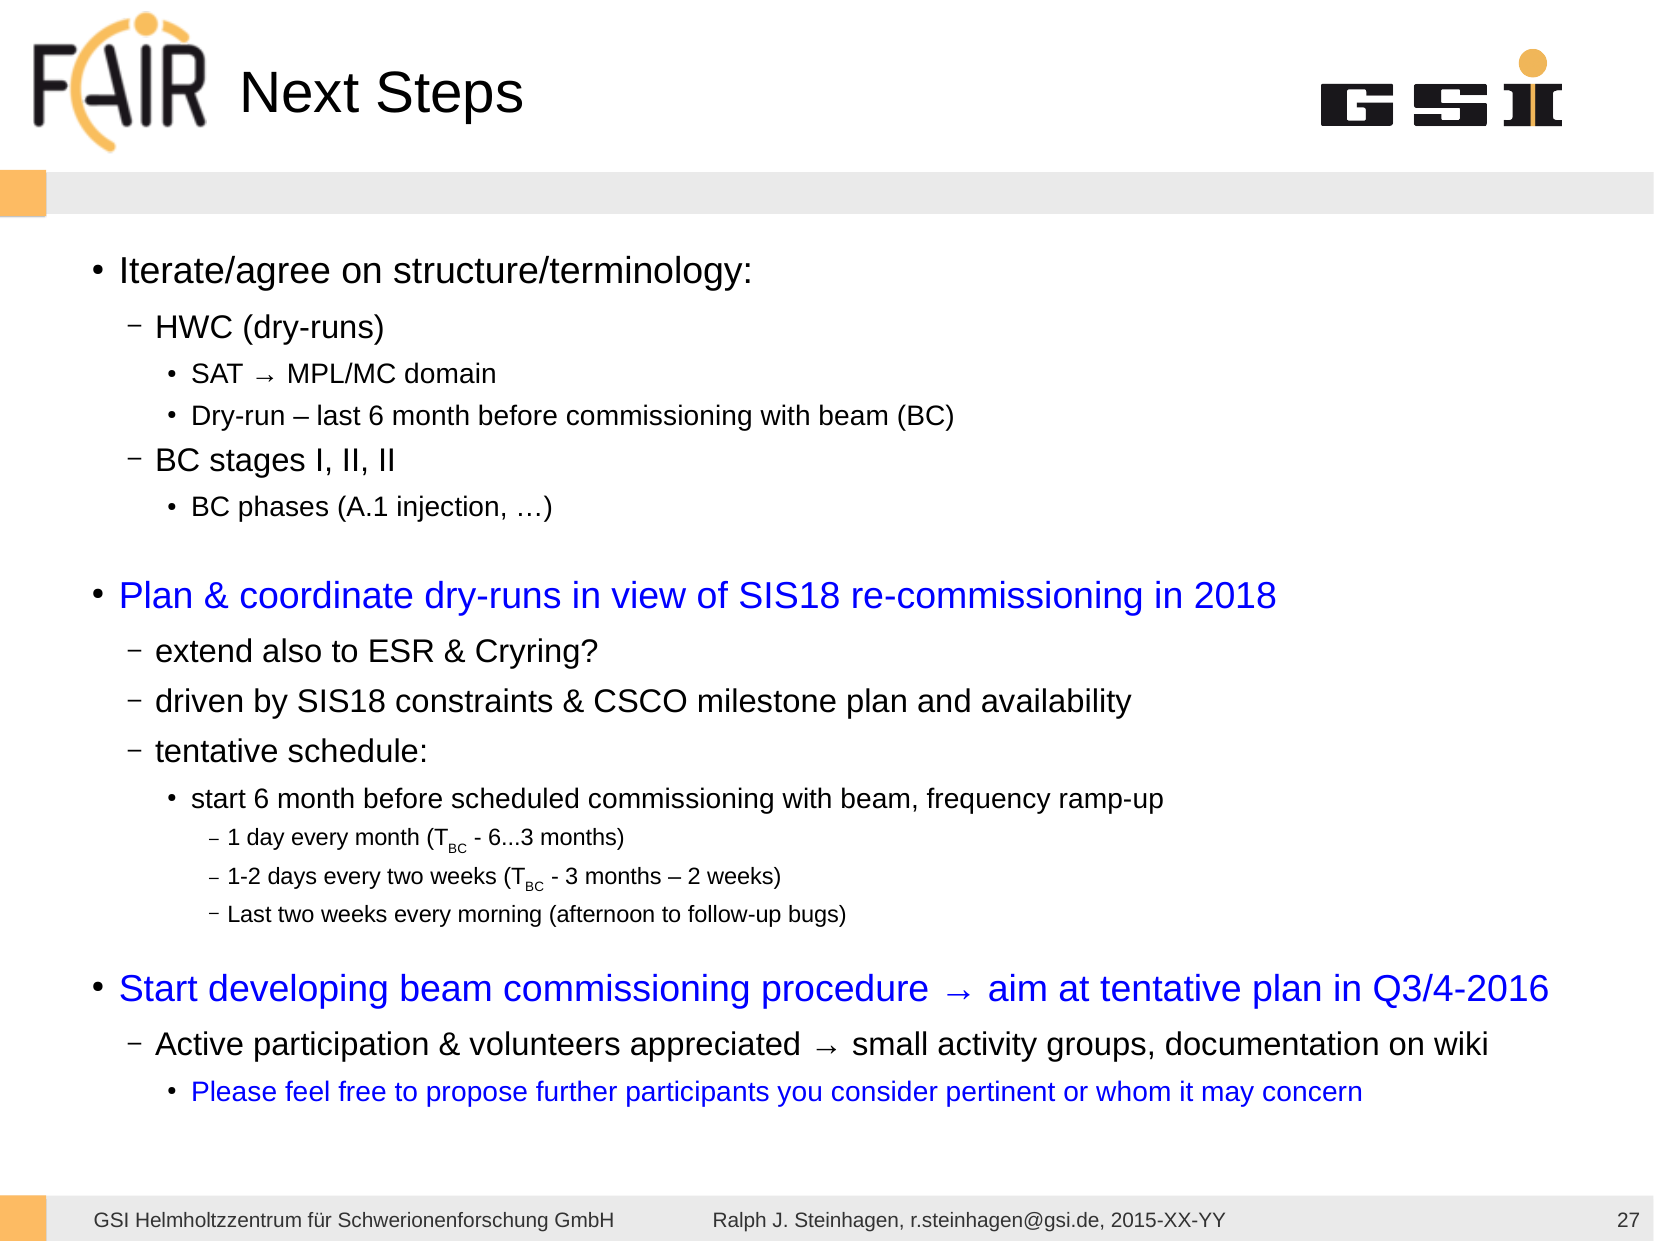

# Next Steps
Iterate/agree on structure/terminology:
HWC (dry-runs)
SAT → MPL/MC domain
Dry-run – last 6 month before commissioning with beam (BC)
BC stages I, II, II
BC phases (A.1 injection, …)
Plan & coordinate dry-runs in view of SIS18 re-commissioning in 2018
extend also to ESR & Cryring?
driven by SIS18 constraints & CSCO milestone plan and availability
tentative schedule:
start 6 month before scheduled commissioning with beam, frequency ramp-up
1 day every month (TBC - 6...3 months)
1-2 days every two weeks (TBC - 3 months – 2 weeks)
Last two weeks every morning (afternoon to follow-up bugs)
Start developing beam commissioning procedure → aim at tentative plan in Q3/4-2016
Active participation & volunteers appreciated → small activity groups, documentation on wiki
Please feel free to propose further participants you consider pertinent or whom it may concern